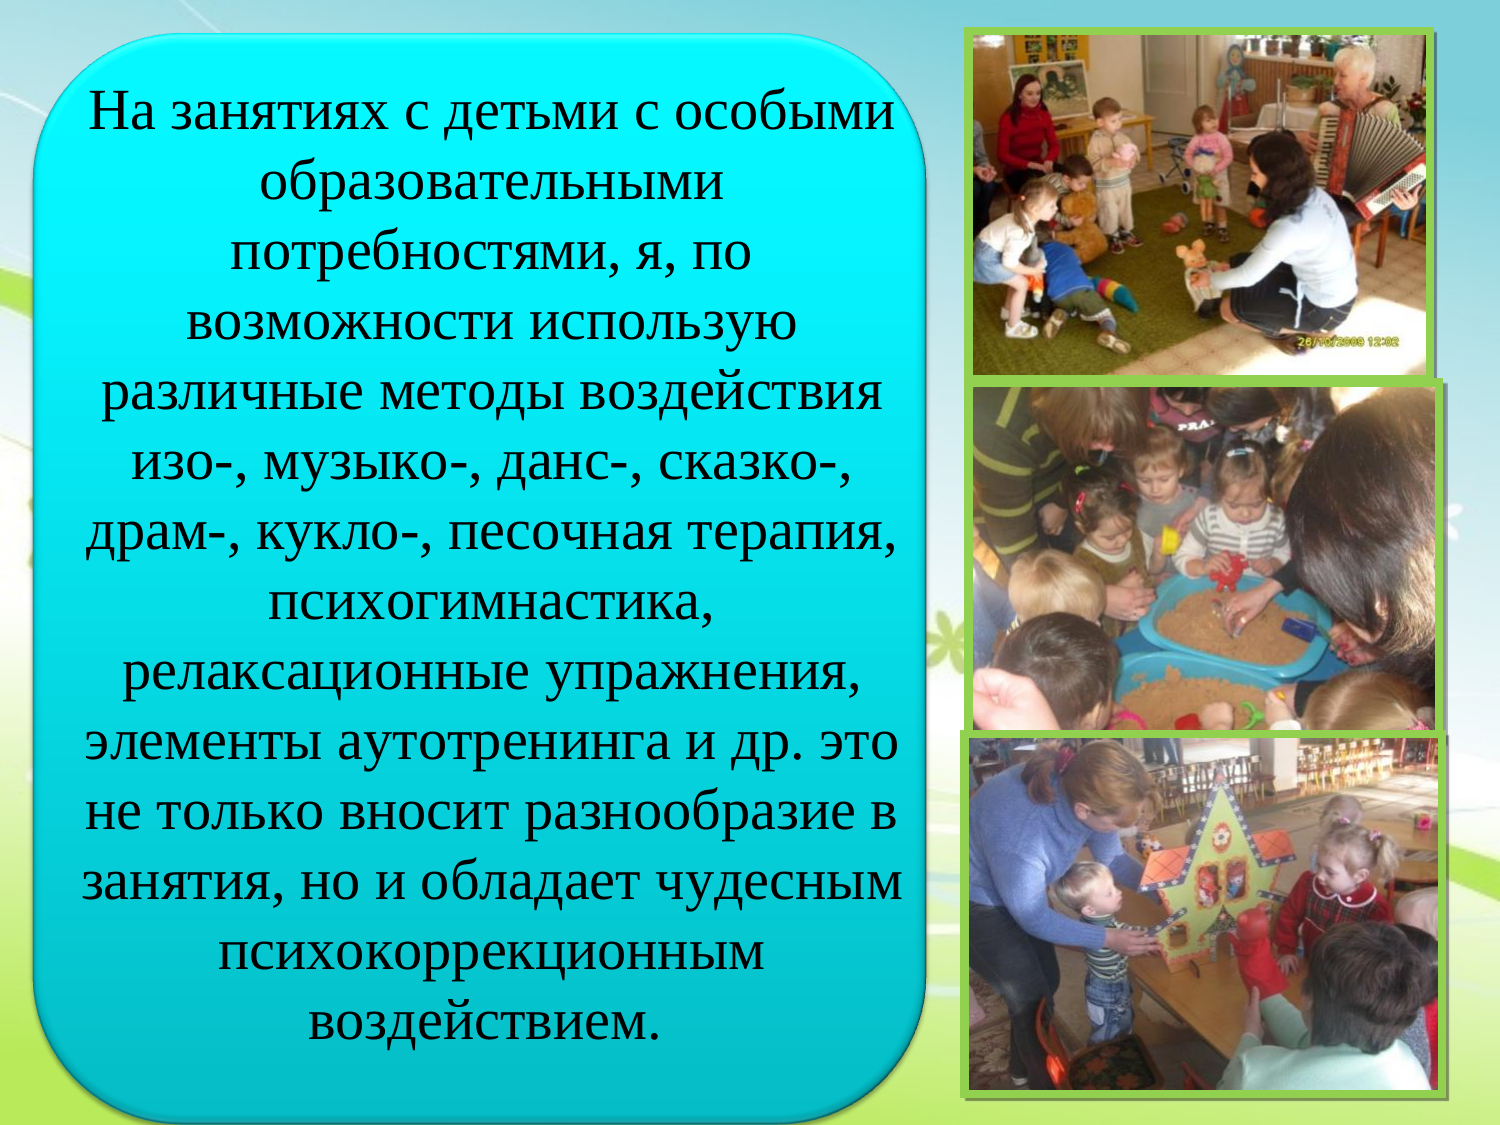

На занятиях с детьми с особыми образовательными потребностями, я, по возможности использую различные методы воздействия изо-, музыко-, данс-, сказко-, драм-, кукло-, песочная терапия, психогимнастика, релаксационные упражнения, элементы аутотренинга и др. это не только вносит разнообразие в занятия, но и обладает чудесным психокоррекционным воздействием.